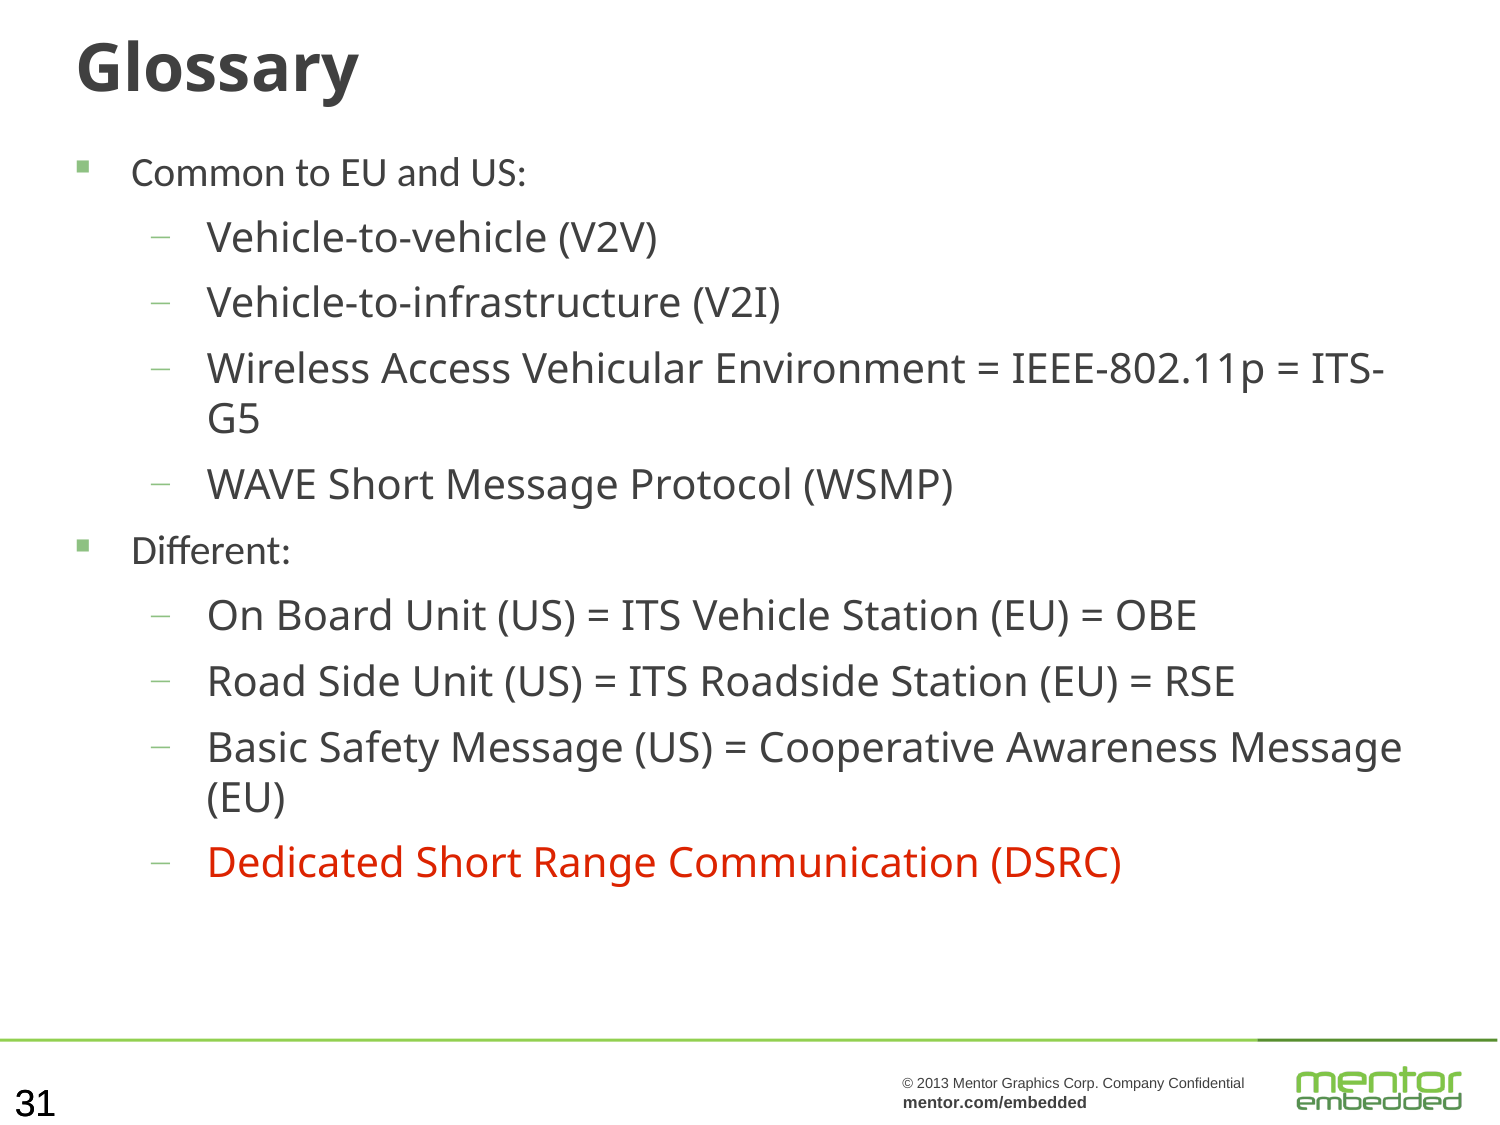

# Glossary
Common to EU and US:
Vehicle-to-vehicle (V2V)
Vehicle-to-infrastructure (V2I)
Wireless Access Vehicular Environment = IEEE-802.11p = ITS-G5
WAVE Short Message Protocol (WSMP)
Different:
On Board Unit (US) = ITS Vehicle Station (EU) = OBE
Road Side Unit (US) = ITS Roadside Station (EU) = RSE
Basic Safety Message (US) = Cooperative Awareness Message (EU)
Dedicated Short Range Communication (DSRC)